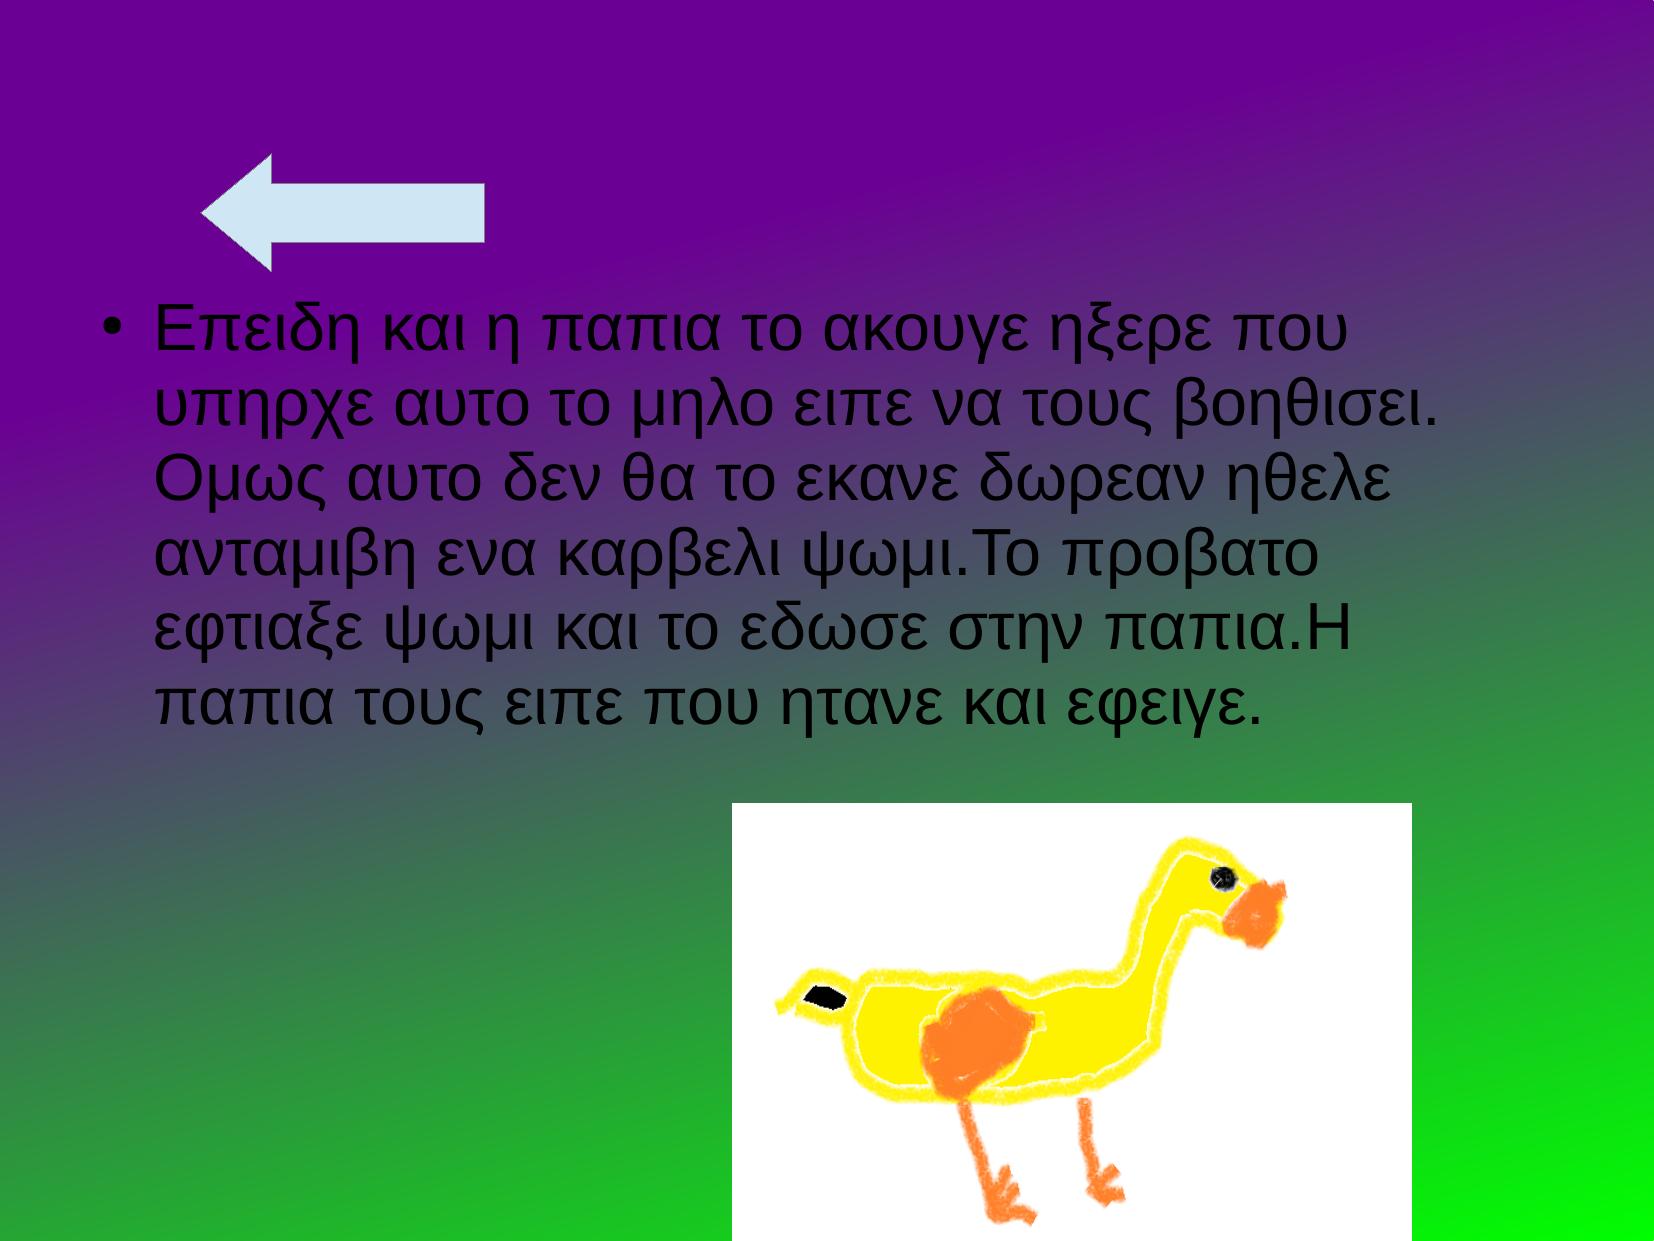

#
Επειδη και η παπια το ακουγε ηξερε που υπηρχε αυτο το μηλο ειπε να τους βοηθισει.	Ομως αυτο δεν θα το εκανε δωρεαν ηθελε ανταμιβη ενα καρβελι ψωμι.Το προβατο εφτιαξε ψωμι και το εδωσε στην παπια.Η παπια τους ειπε που ητανε και εφειγε.